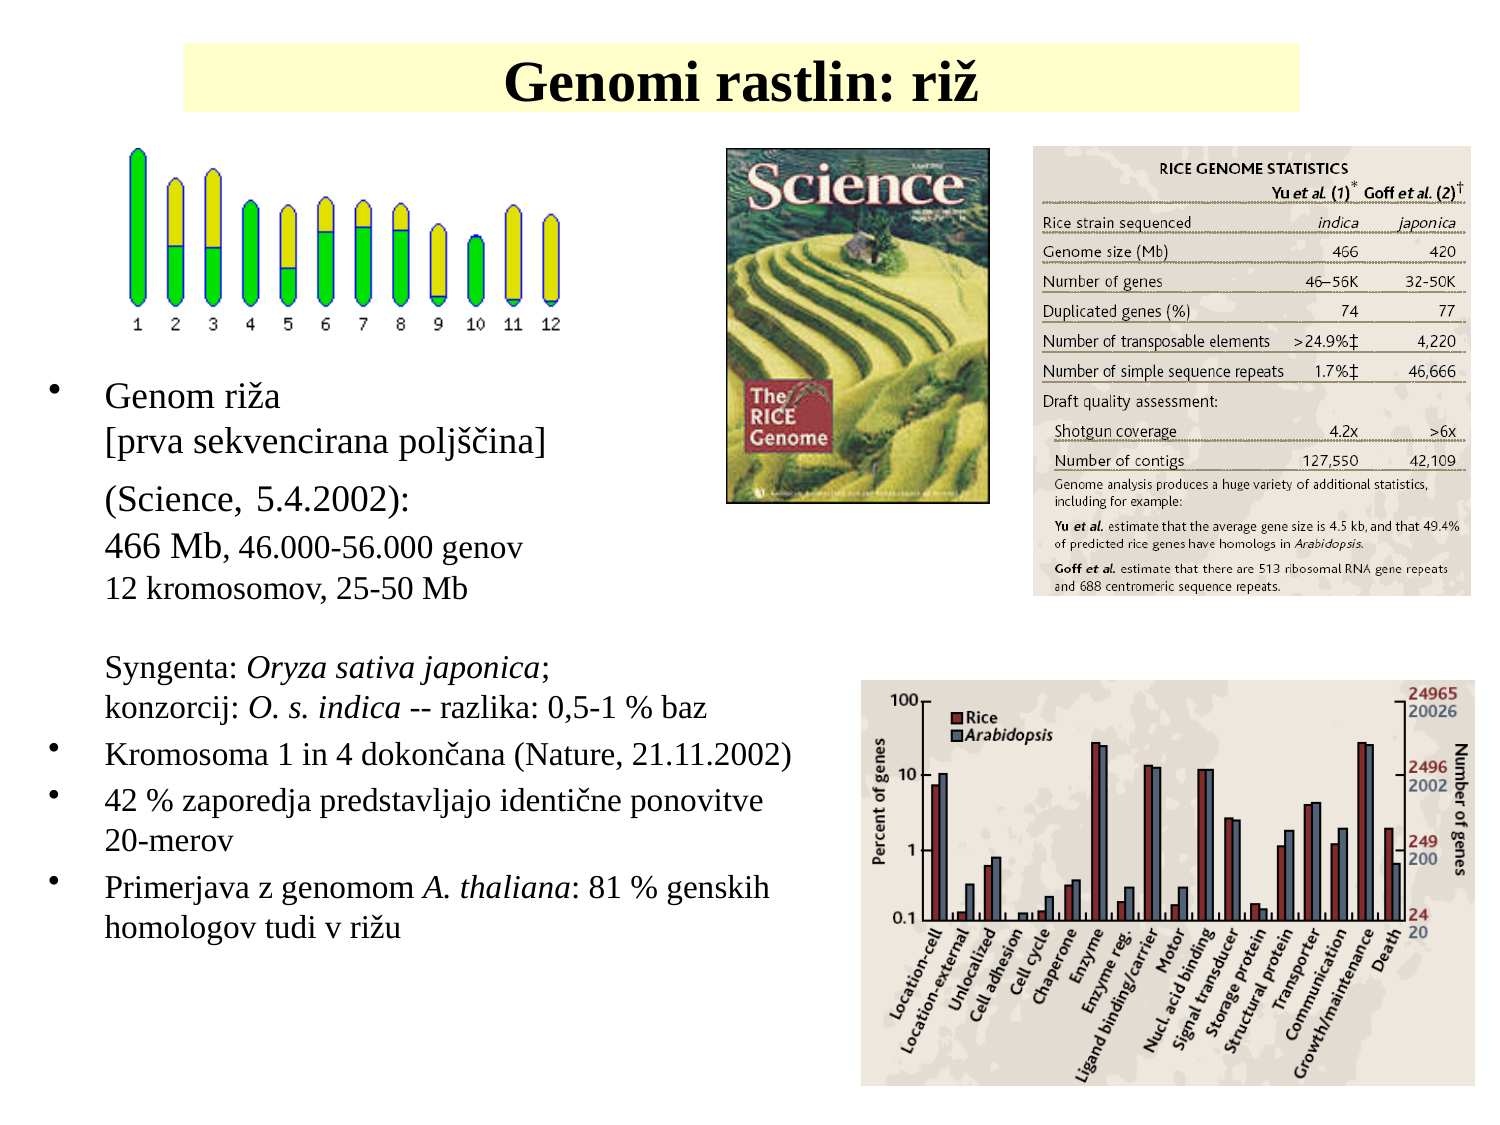

# Genomi rastlin: riž
Genom riža
[prva sekvencirana poljščina]
(Science, 5.4.2002):
466 Mb, 46.000-56.000 genov
12 kromosomov, 25-50 Mb
Syngenta: Oryza sativa japonica;
konzorcij: O. s. indica -- razlika: 0,5-1 % baz
Kromosoma 1 in 4 dokončana (Nature, 21.11.2002)
42 % zaporedja predstavljajo identične ponovitve
20-merov
Primerjava z genomom A. thaliana: 81 % genskih
homologov tudi v rižu